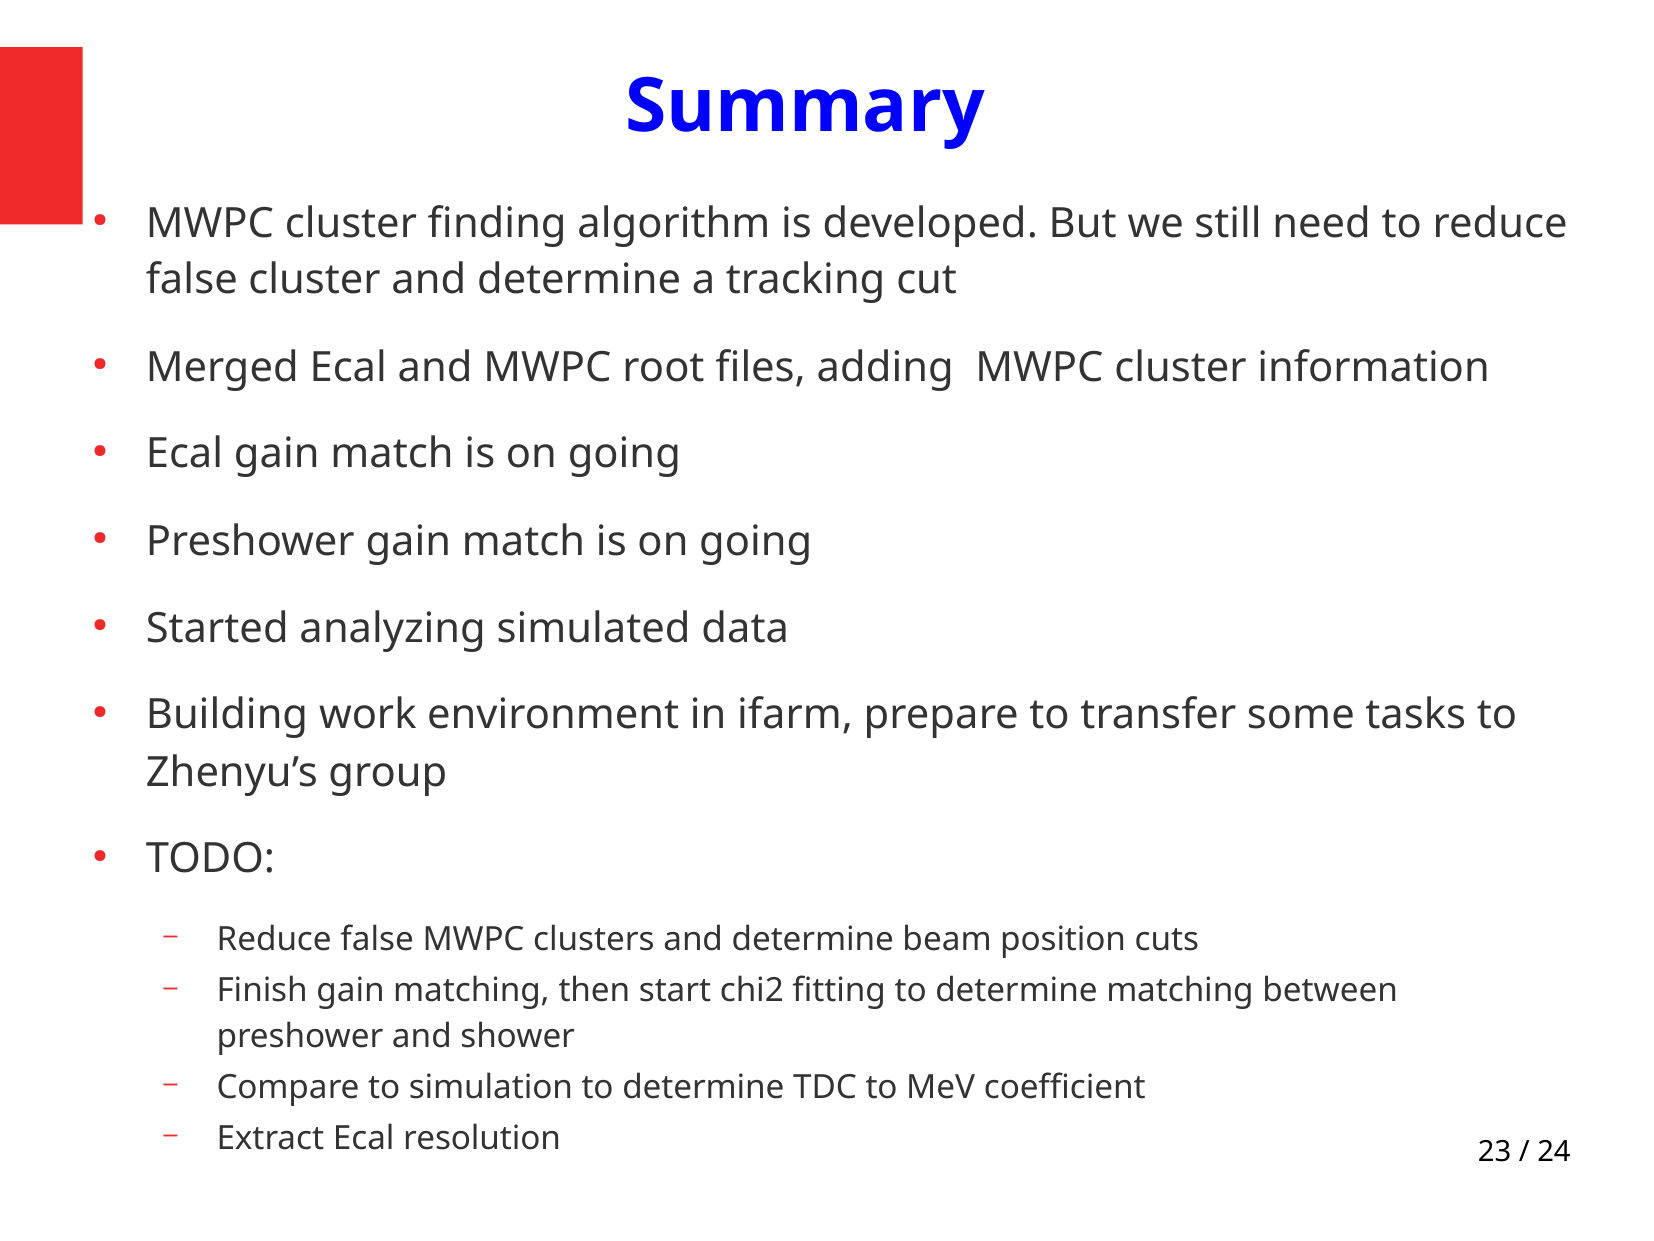

# Summary
MWPC cluster finding algorithm is developed. But we still need to reduce false cluster and determine a tracking cut
Merged Ecal and MWPC root files, adding MWPC cluster information
Ecal gain match is on going
Preshower gain match is on going
Started analyzing simulated data
Building work environment in ifarm, prepare to transfer some tasks to Zhenyu’s group
TODO:
Reduce false MWPC clusters and determine beam position cuts
Finish gain matching, then start chi2 fitting to determine matching between preshower and shower
Compare to simulation to determine TDC to MeV coefficient
Extract Ecal resolution
23